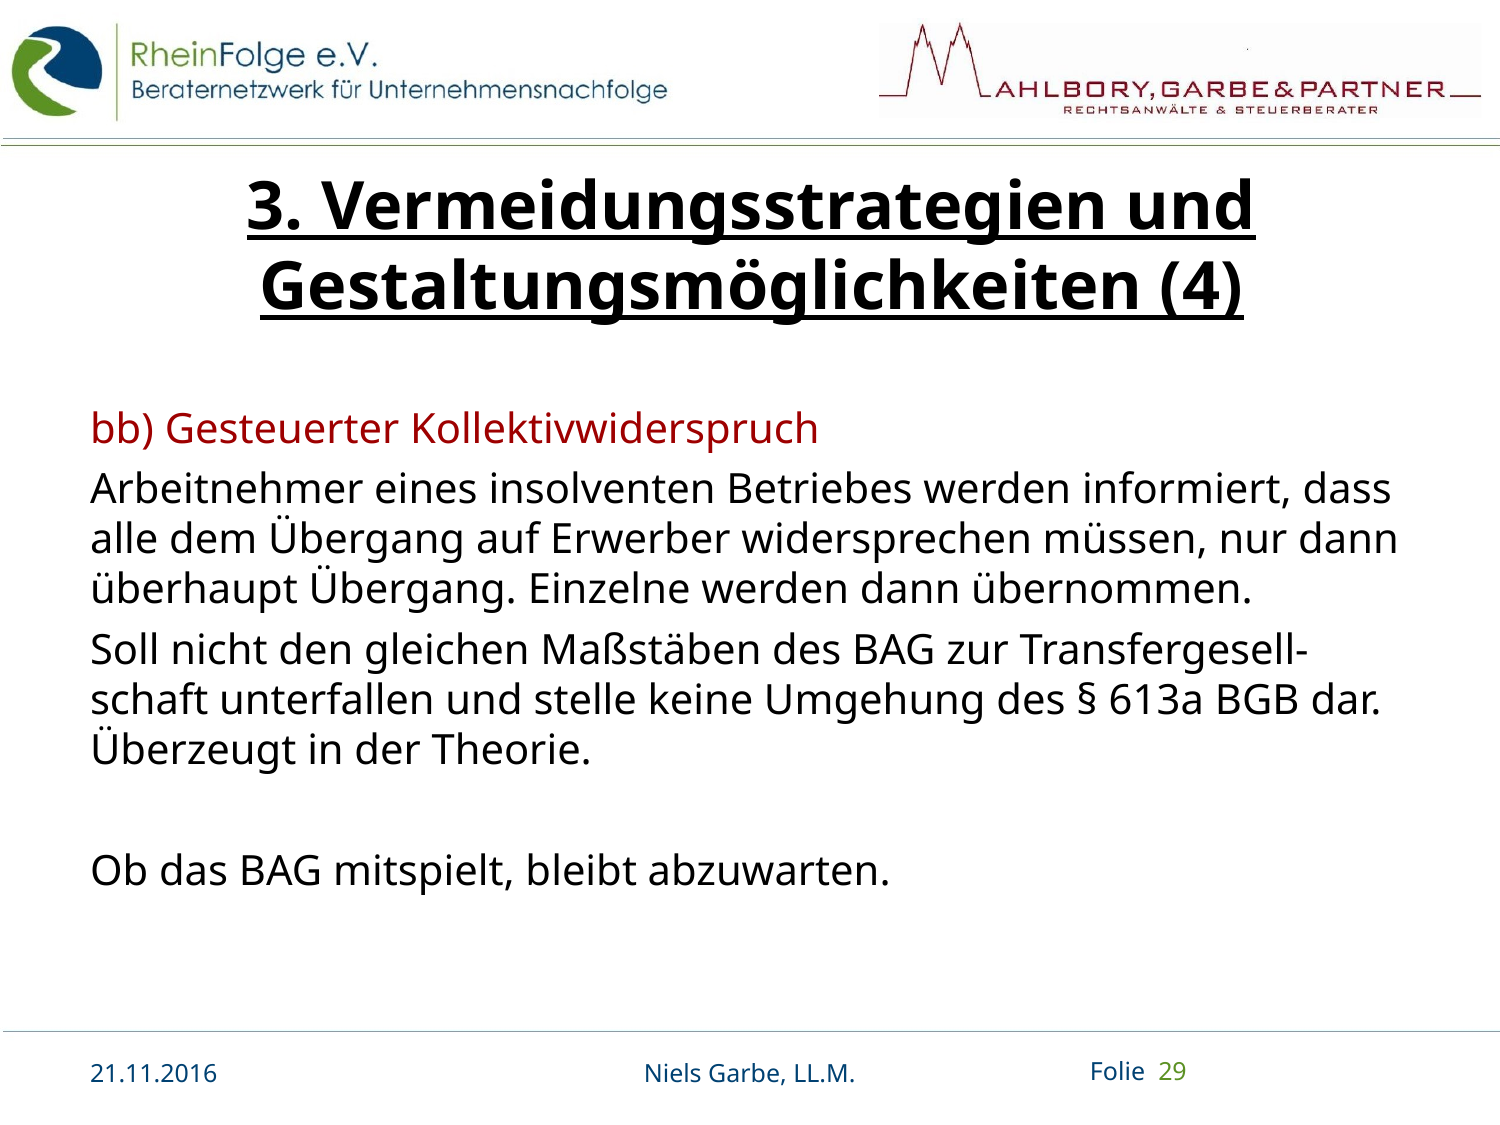

# 3. Vermeidungsstrategien und Gestaltungsmöglichkeiten (4)
bb) Gesteuerter Kollektivwiderspruch
Arbeitnehmer eines insolventen Betriebes werden informiert, dass alle dem Übergang auf Erwerber widersprechen müssen, nur dann überhaupt Übergang. Einzelne werden dann übernommen.
Soll nicht den gleichen Maßstäben des BAG zur Transfergesell-schaft unterfallen und stelle keine Umgehung des § 613a BGB dar. Überzeugt in der Theorie.
Ob das BAG mitspielt, bleibt abzuwarten.
21.11.2016
Niels Garbe, LL.M.
Folie